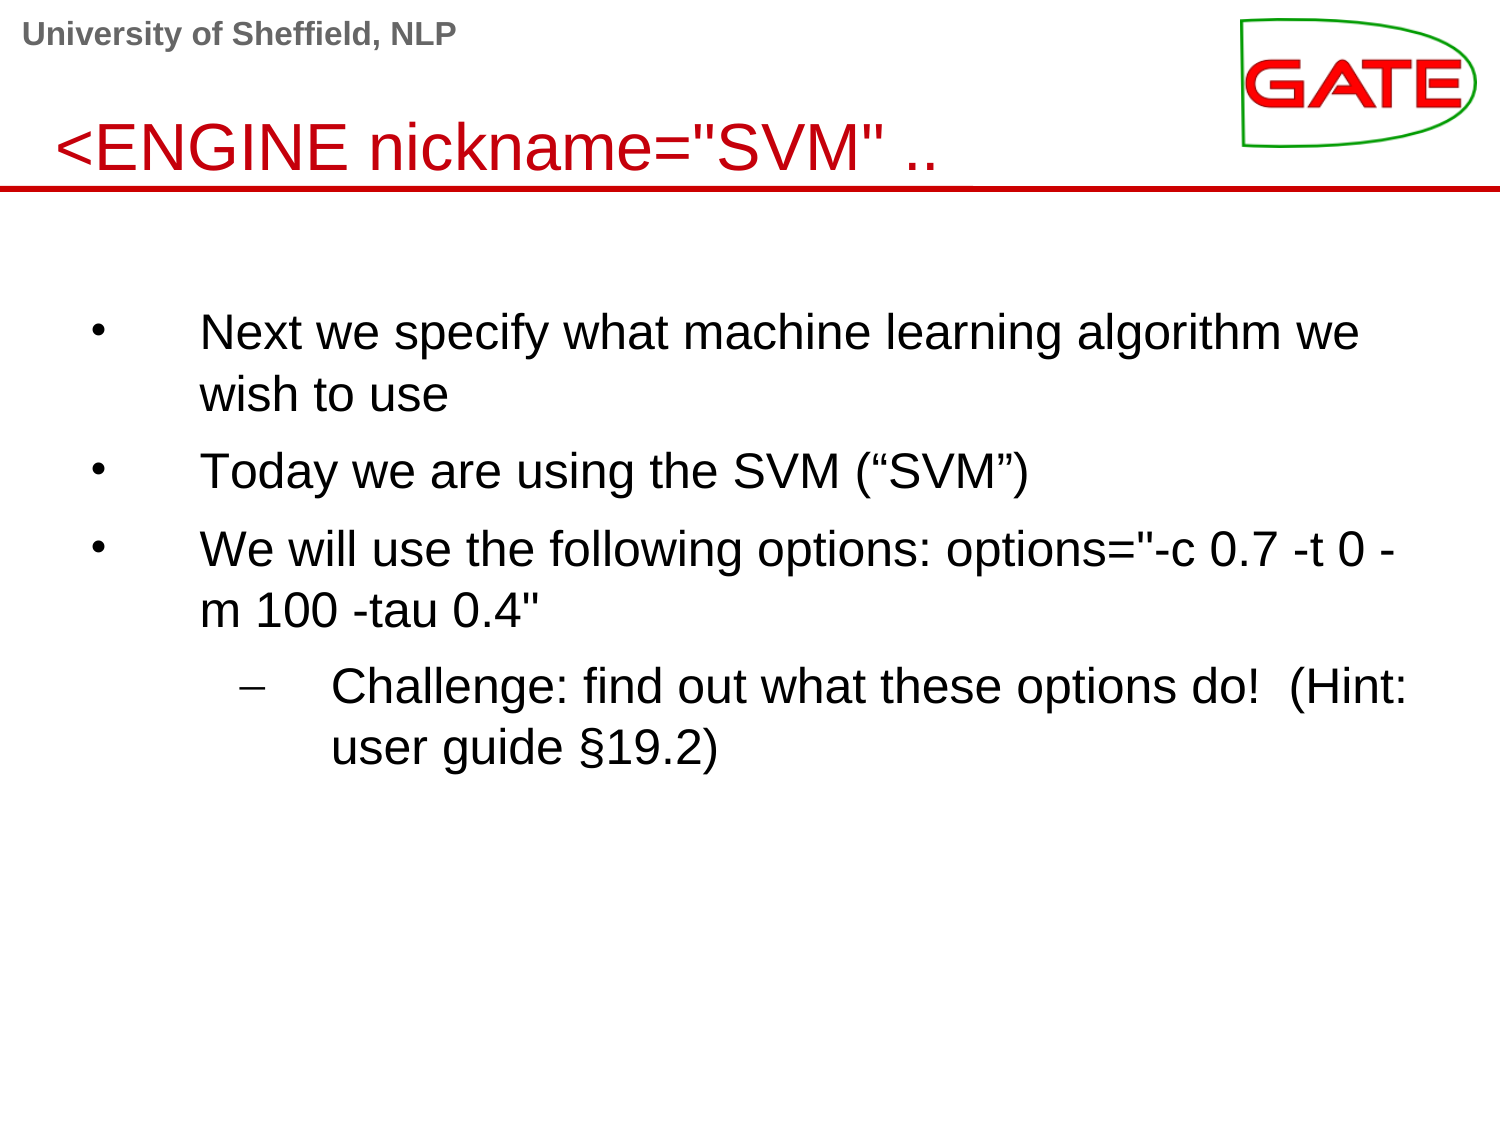

# <ENGINE nickname="SVM" ..
Next we specify what machine learning algorithm we wish to use
Today we are using the SVM (“SVM”)
We will use the following options: options="-c 0.7 -t 0 -m 100 -tau 0.4"
Challenge: find out what these options do! (Hint: user guide §19.2)